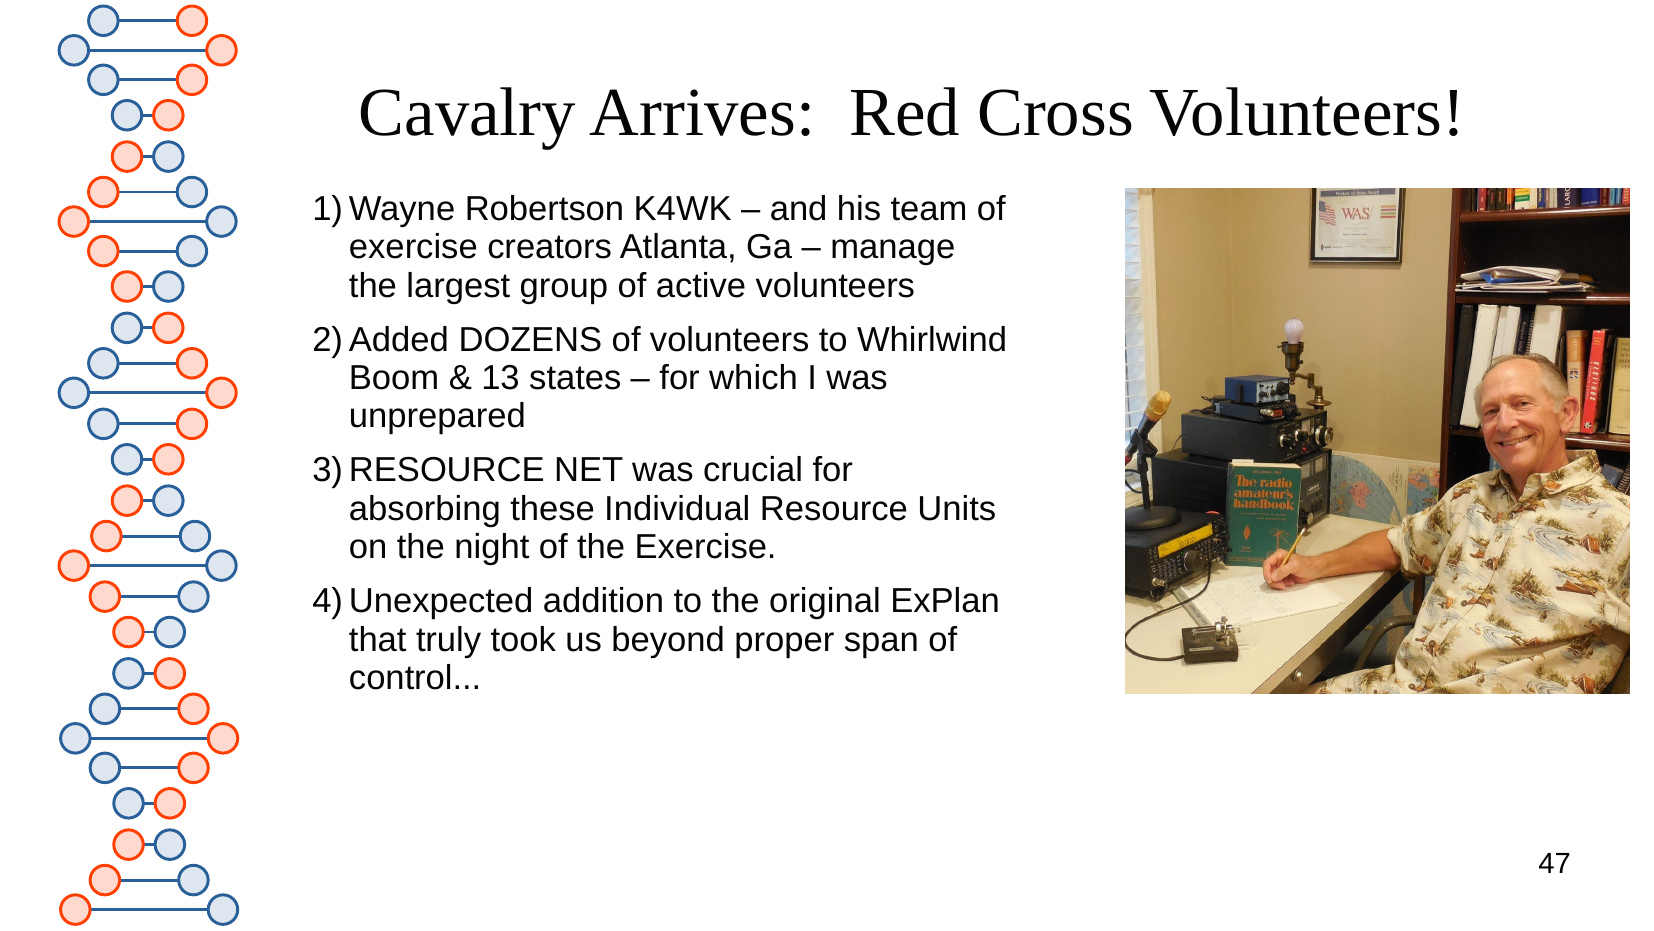

# Cavalry Arrives: Red Cross Volunteers!
Wayne Robertson K4WK – and his team of exercise creators Atlanta, Ga – manage the largest group of active volunteers
Added DOZENS of volunteers to Whirlwind Boom & 13 states – for which I was unprepared
RESOURCE NET was crucial for absorbing these Individual Resource Units on the night of the Exercise.
Unexpected addition to the original ExPlan that truly took us beyond proper span of control...
47